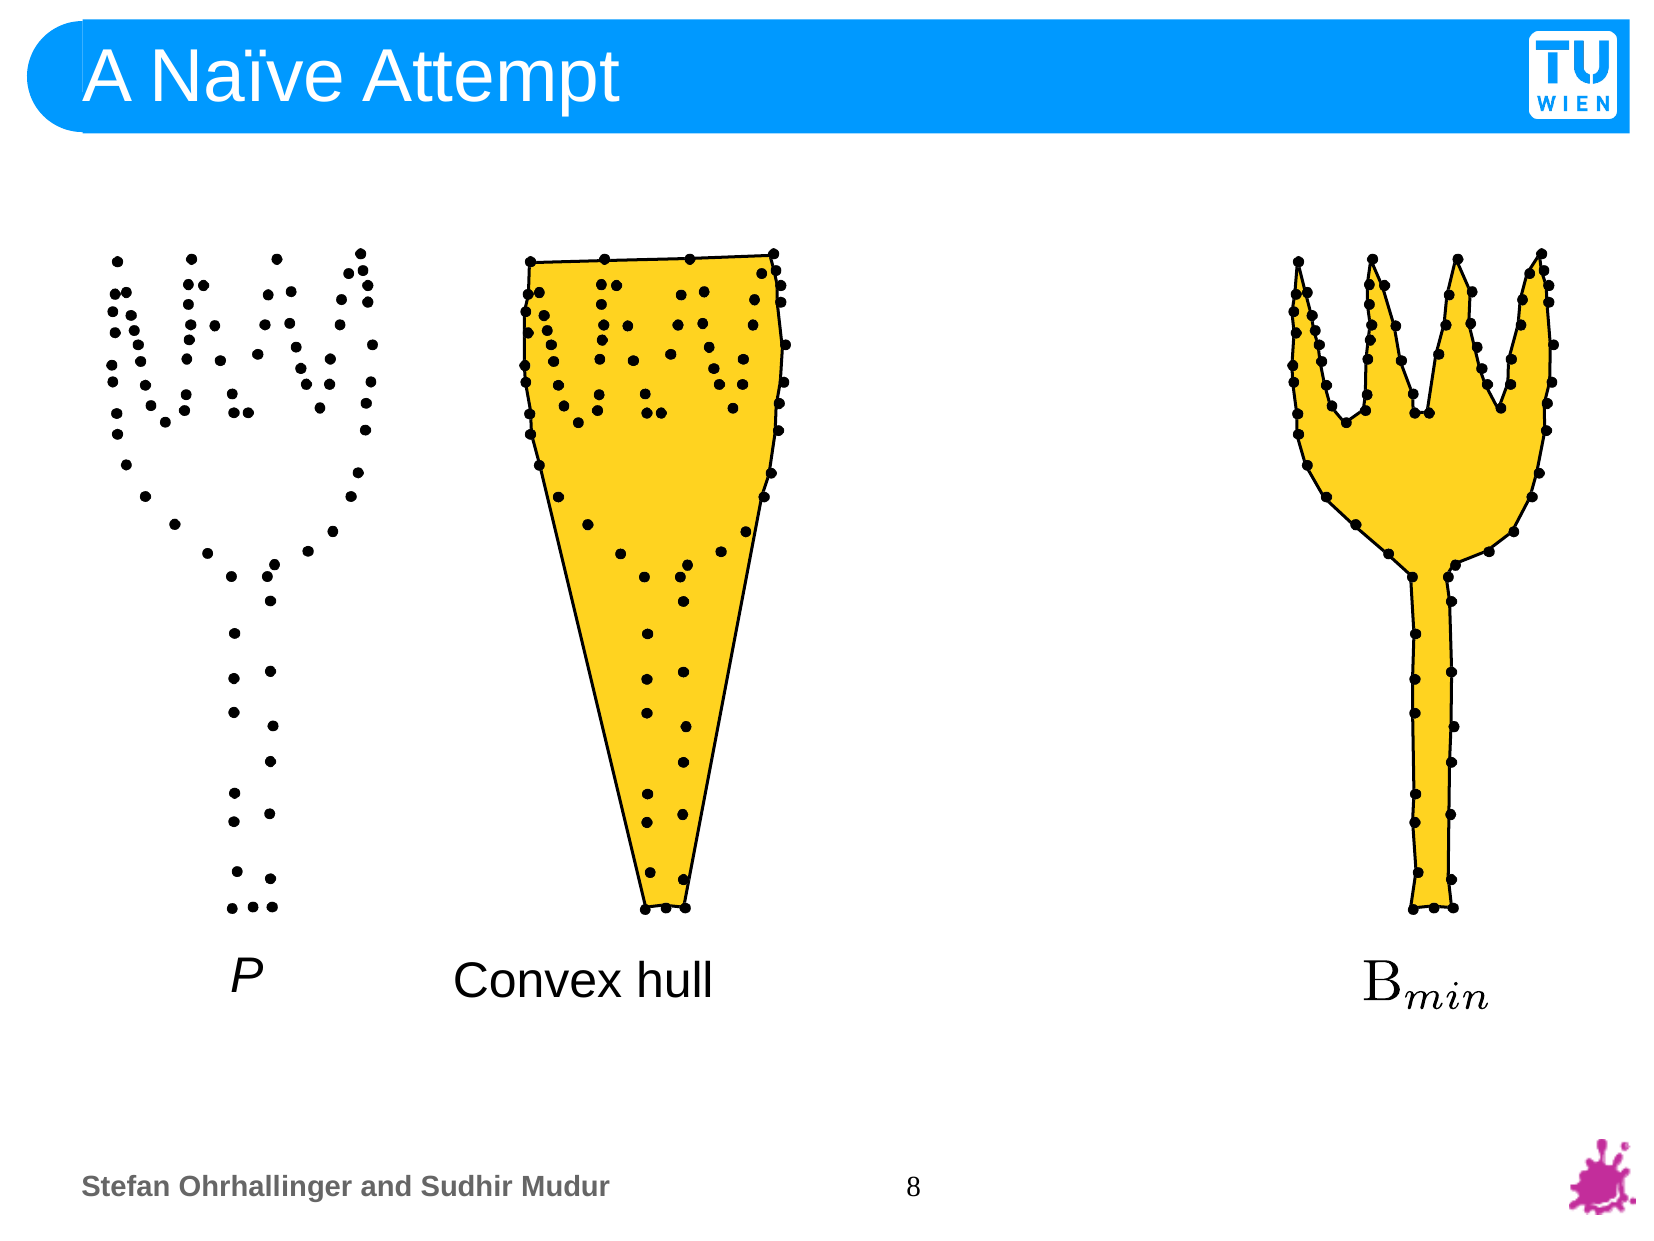

# A Naïve Attempt
P
Convex hull
8